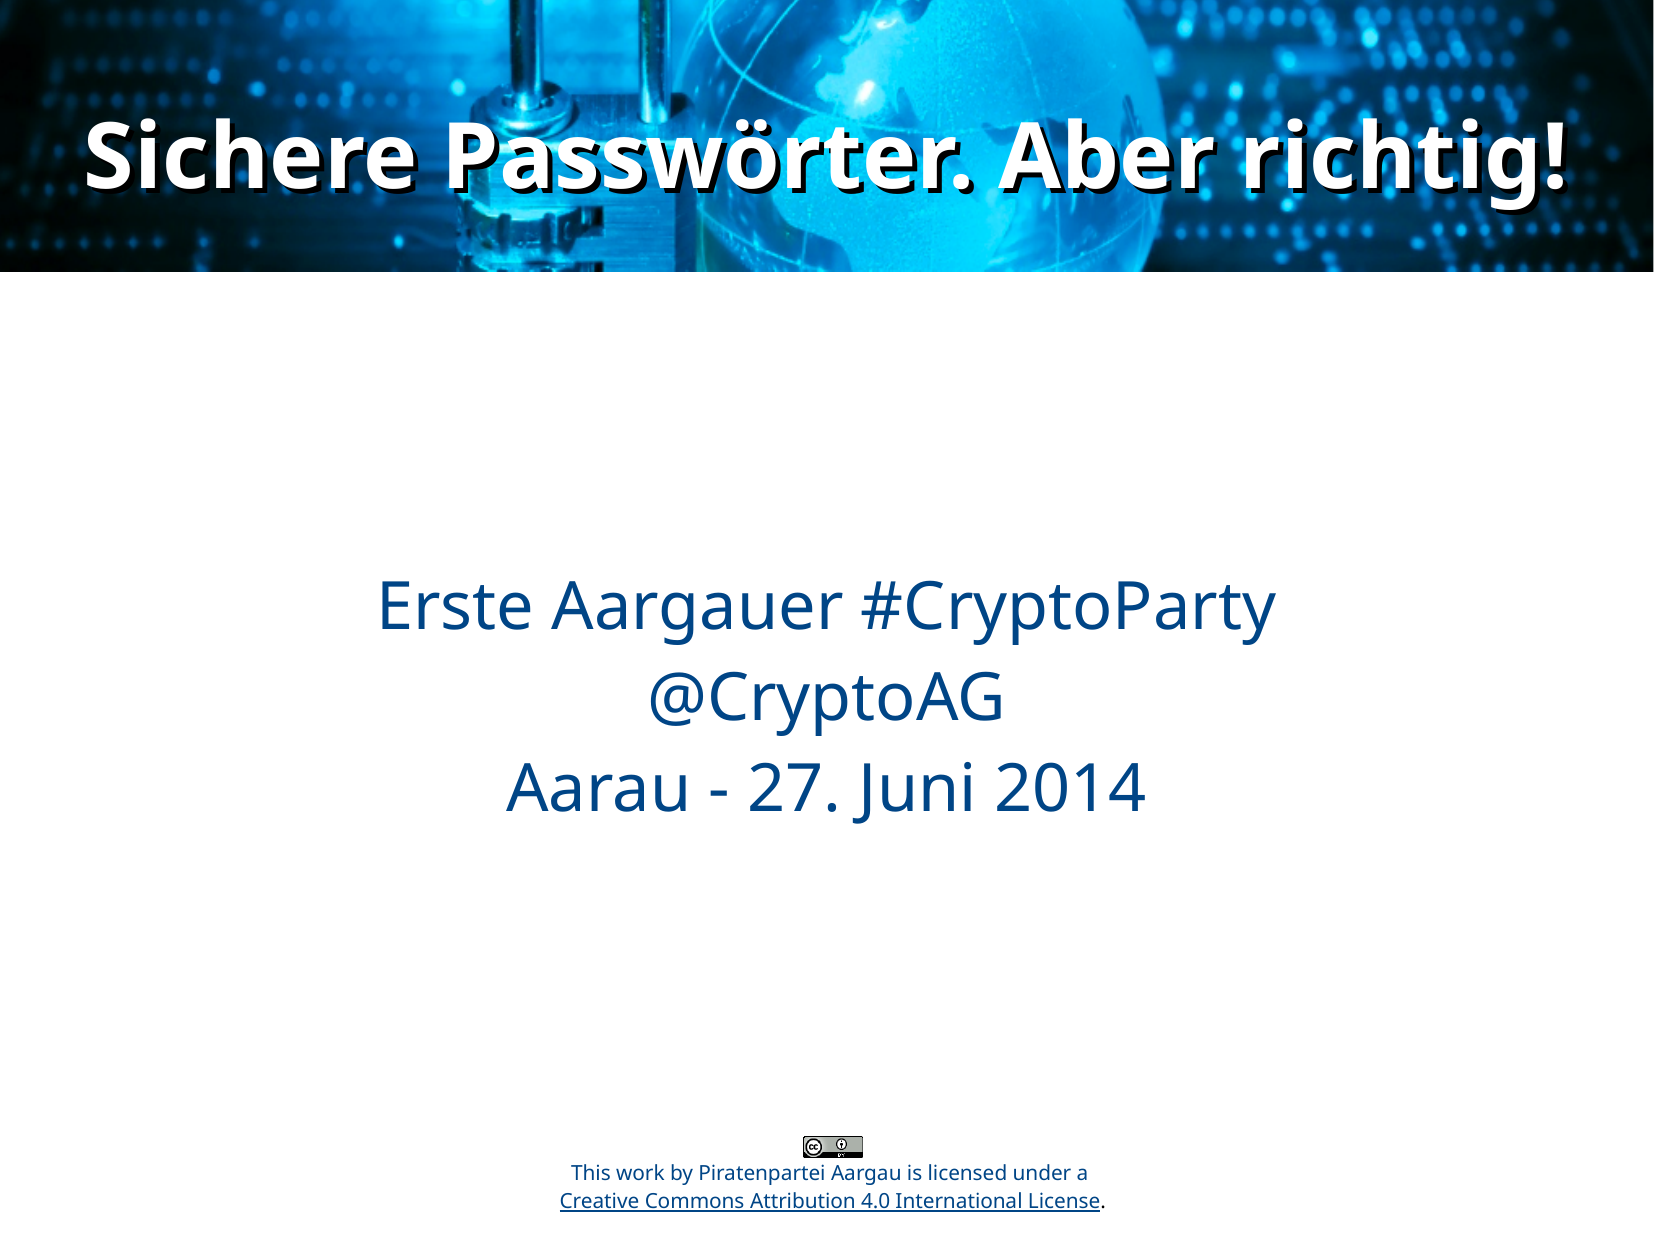

# Sichere Passwörter. Aber richtig!
Erste Aargauer #CryptoParty
@CryptoAG
Aarau - 27. Juni 2014